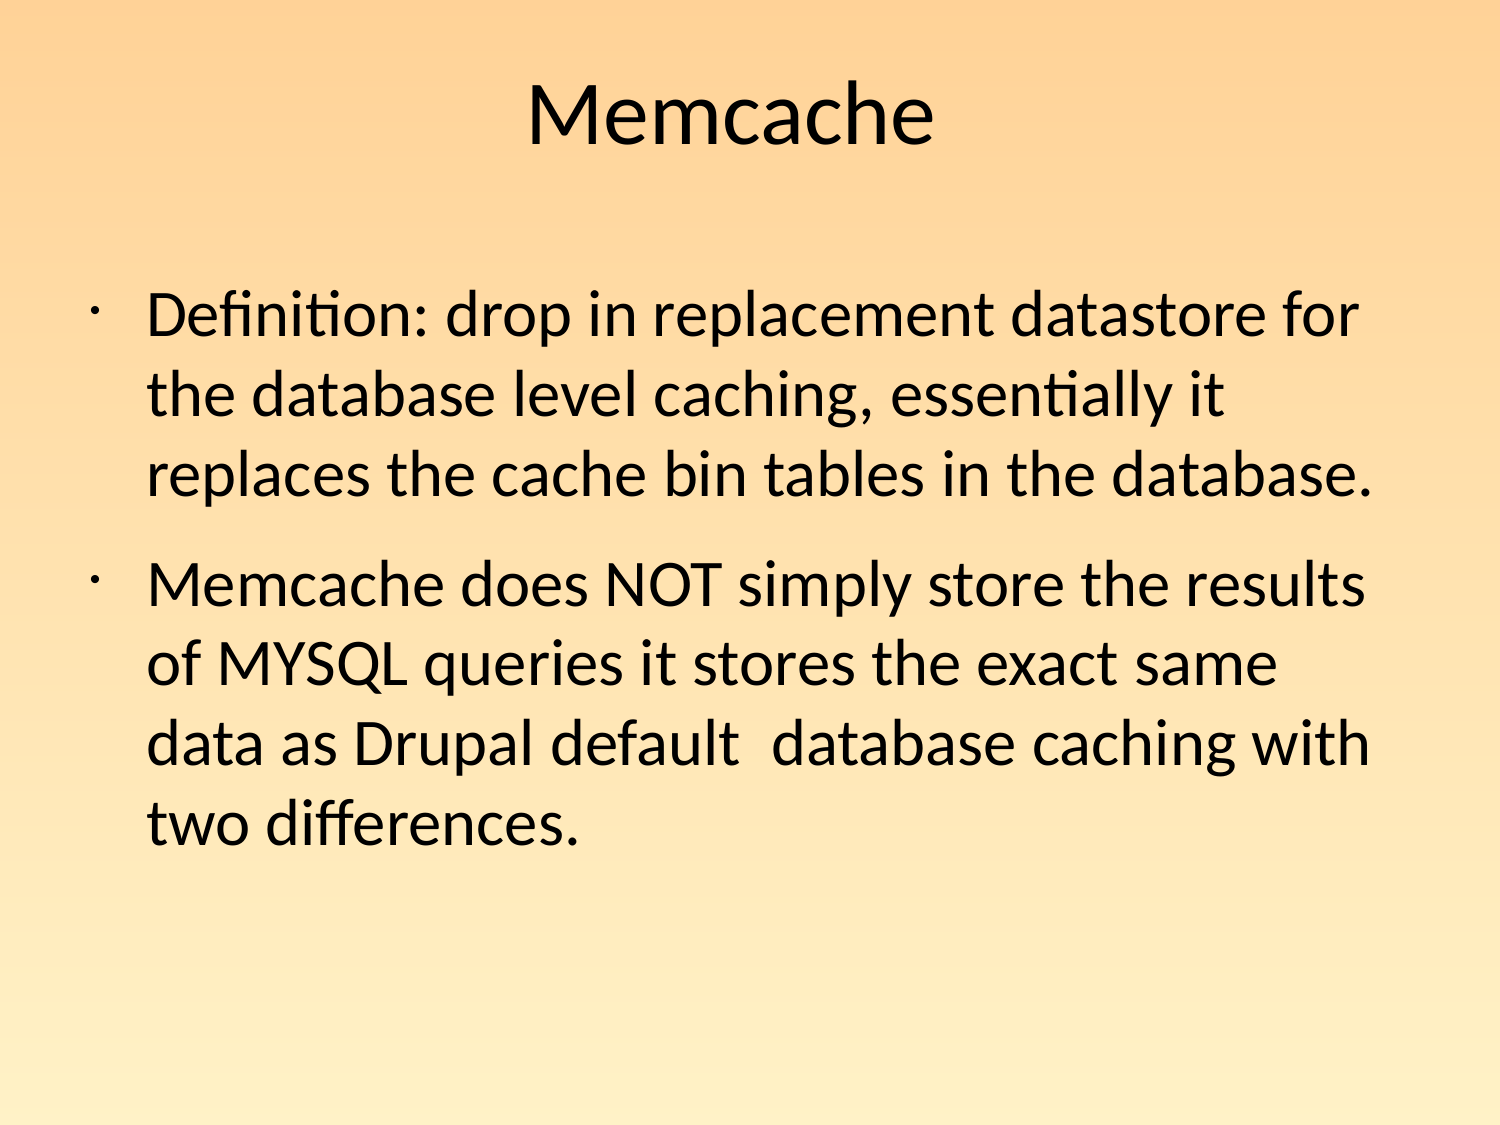

# Memcache
Definition: drop in replacement datastore for the database level caching, essentially it replaces the cache bin tables in the database.
Memcache does NOT simply store the results of MYSQL queries it stores the exact same data as Drupal default database caching with two differences.